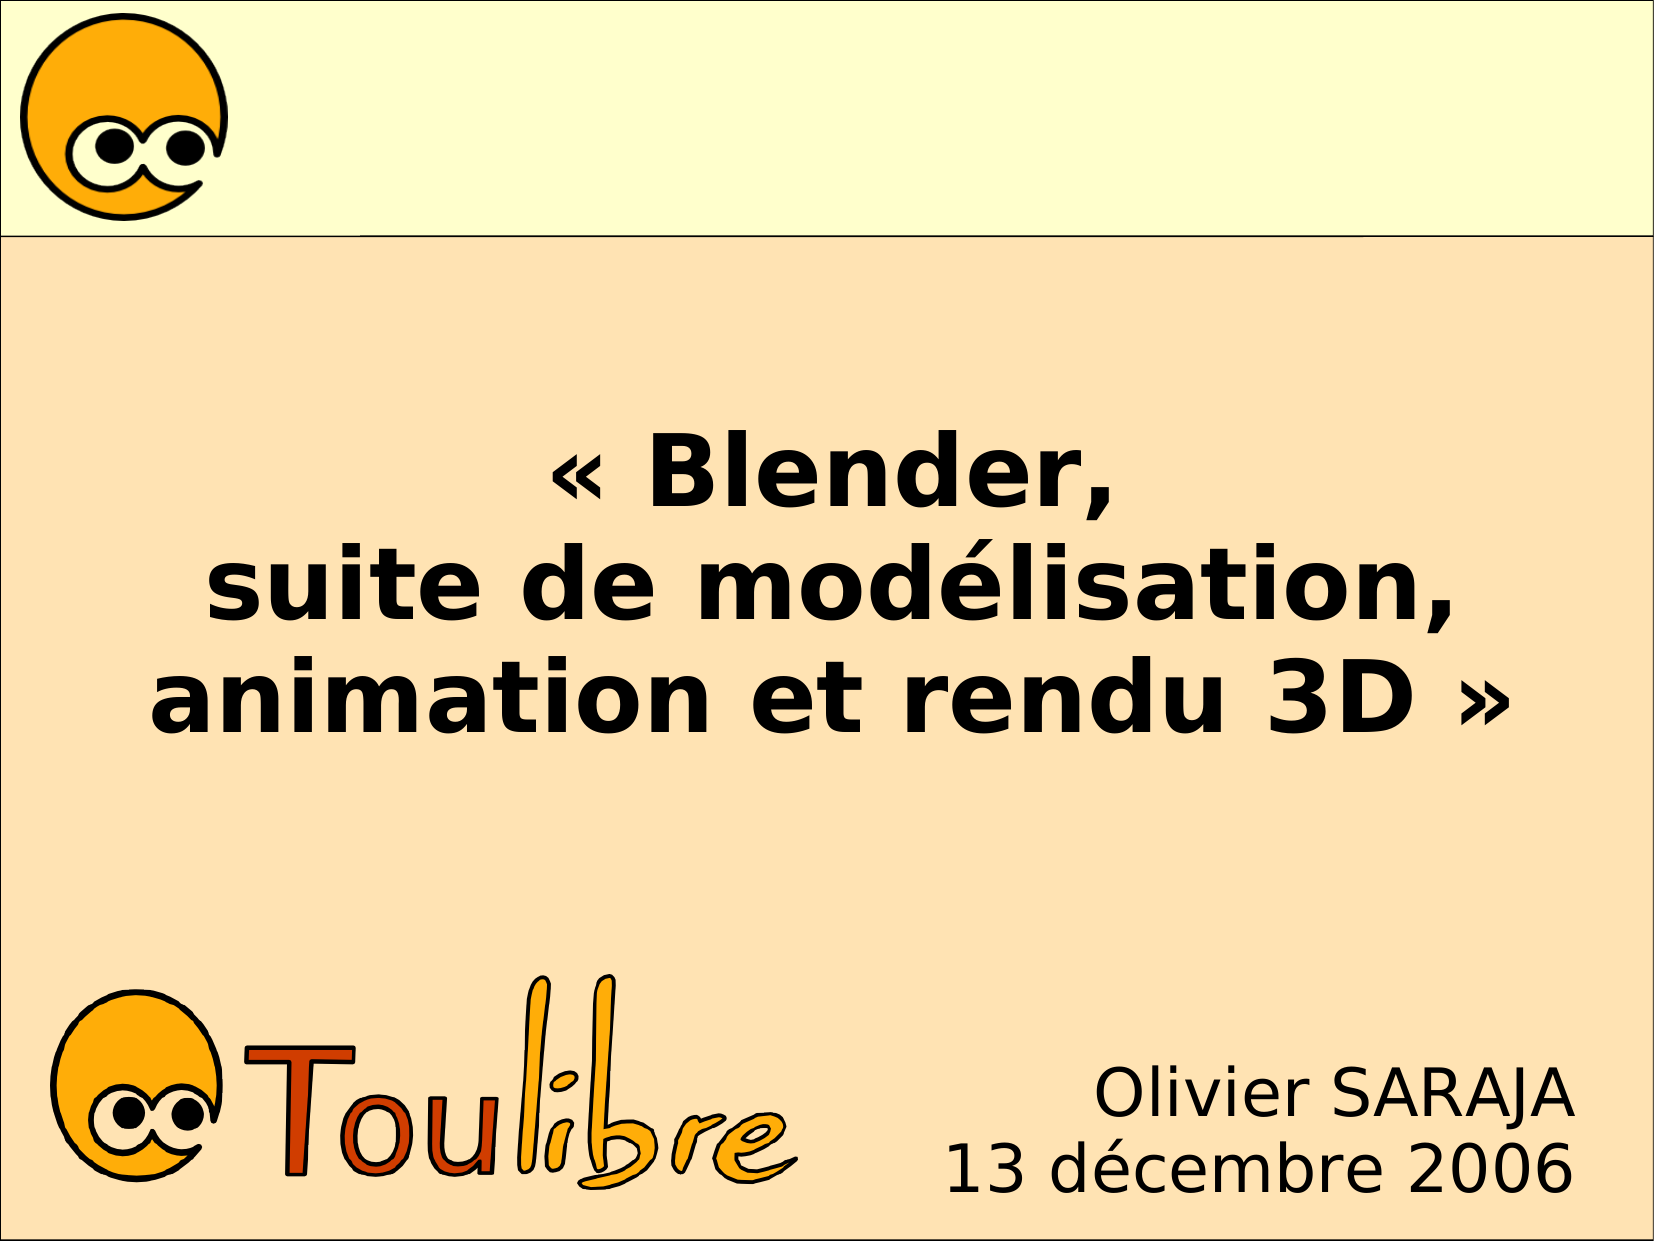

# « Blender,
suite de modélisation, animation et rendu 3D »
Olivier SARAJA
13 décembre 2006